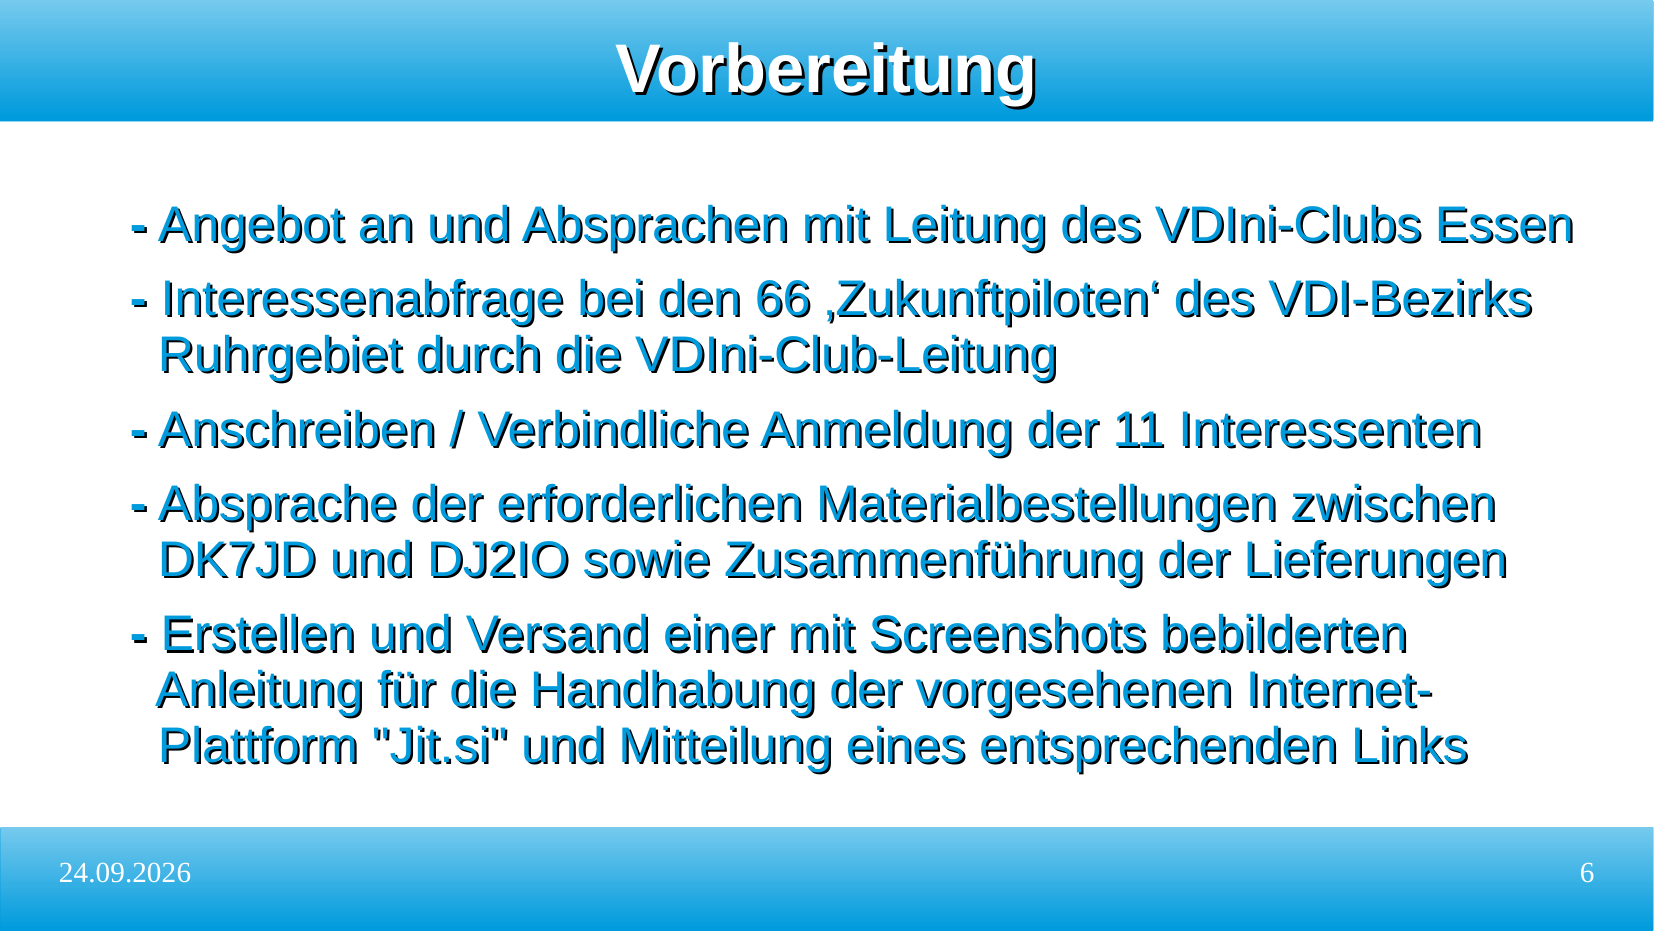

# Vorbereitung
- Angebot an und Absprachen mit Leitung des VDIni-Clubs Essen
- Interessenabfrage bei den 66 ‚Zukunftpiloten‘ des VDI-Bezirks
 Ruhrgebiet durch die VDIni-Club-Leitung
- Anschreiben / Verbindliche Anmeldung der 11 Interessenten
- Absprache der erforderlichen Materialbestellungen zwischen DK7JD und DJ2IO sowie Zusammenführung der Lieferungen
- Erstellen und Versand einer mit Screenshots bebilderten
 Anleitung für die Handhabung der vorgesehenen Internet-
 Plattform "Jit.si" und Mitteilung eines entsprechenden Links
6